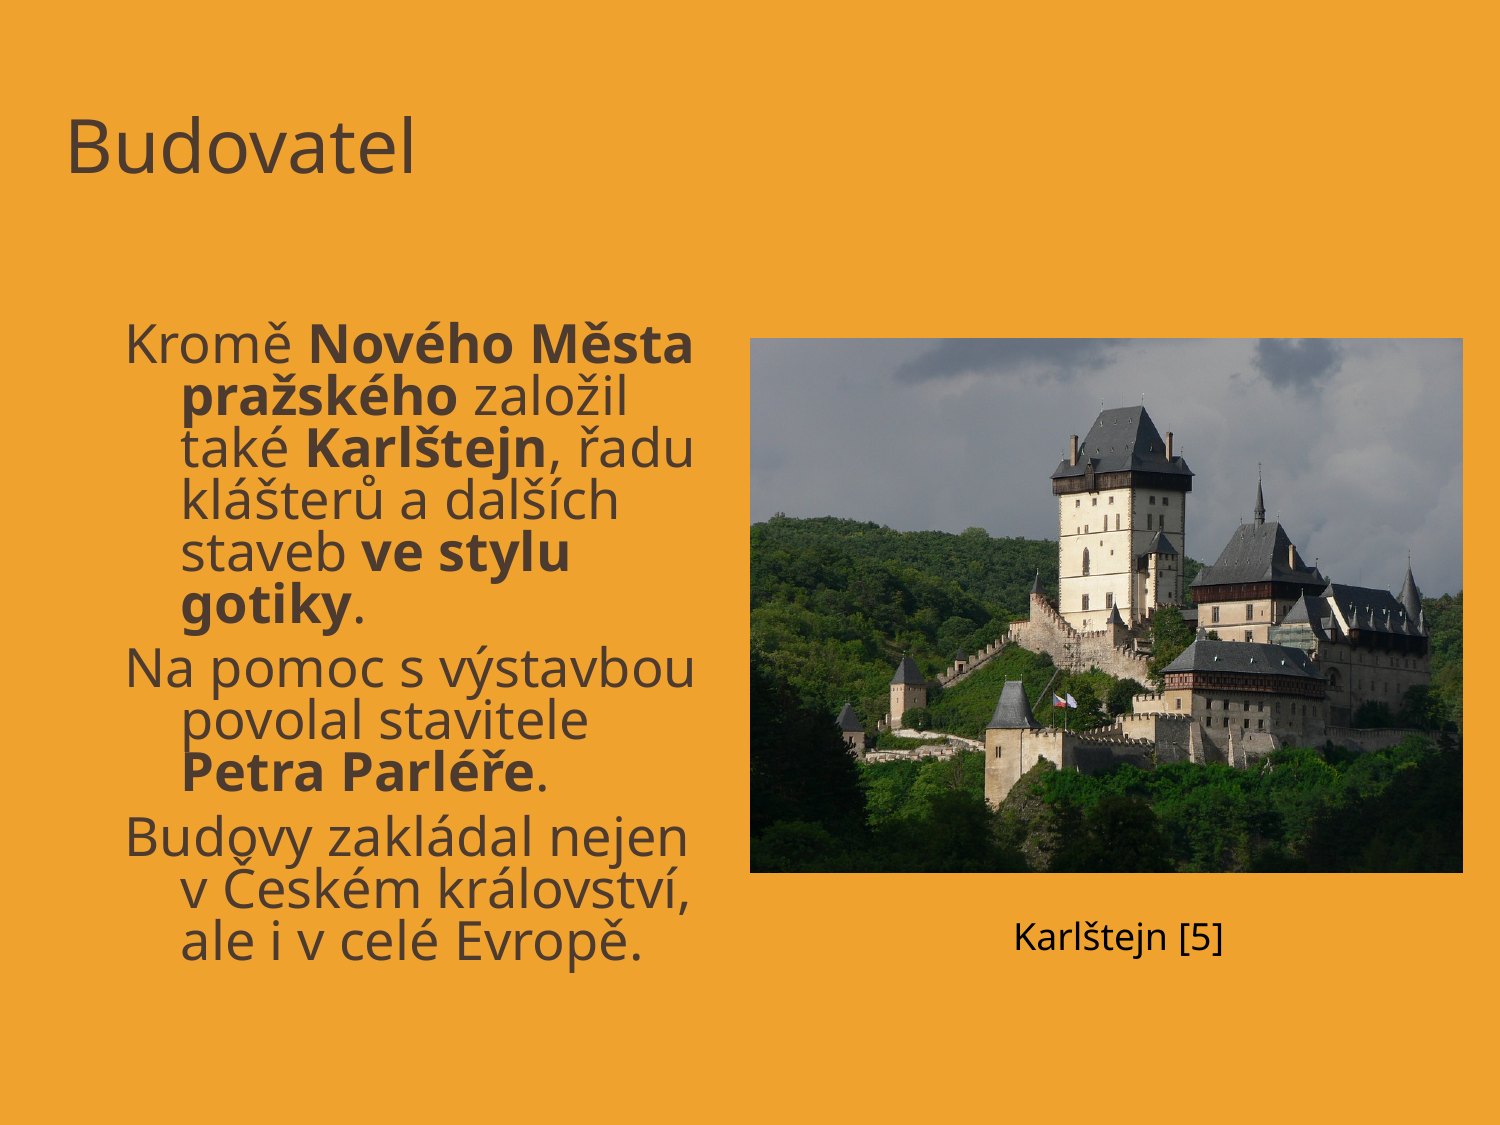

# Budovatel
Kromě Nového Města pražského založil také Karlštejn, řadu klášterů a dalších staveb ve stylu gotiky.
Na pomoc s výstavbou povolal stavitele Petra Parléře.
Budovy zakládal nejen
v Českém království, ale i v celé Evropě.
Karlštejn [5]